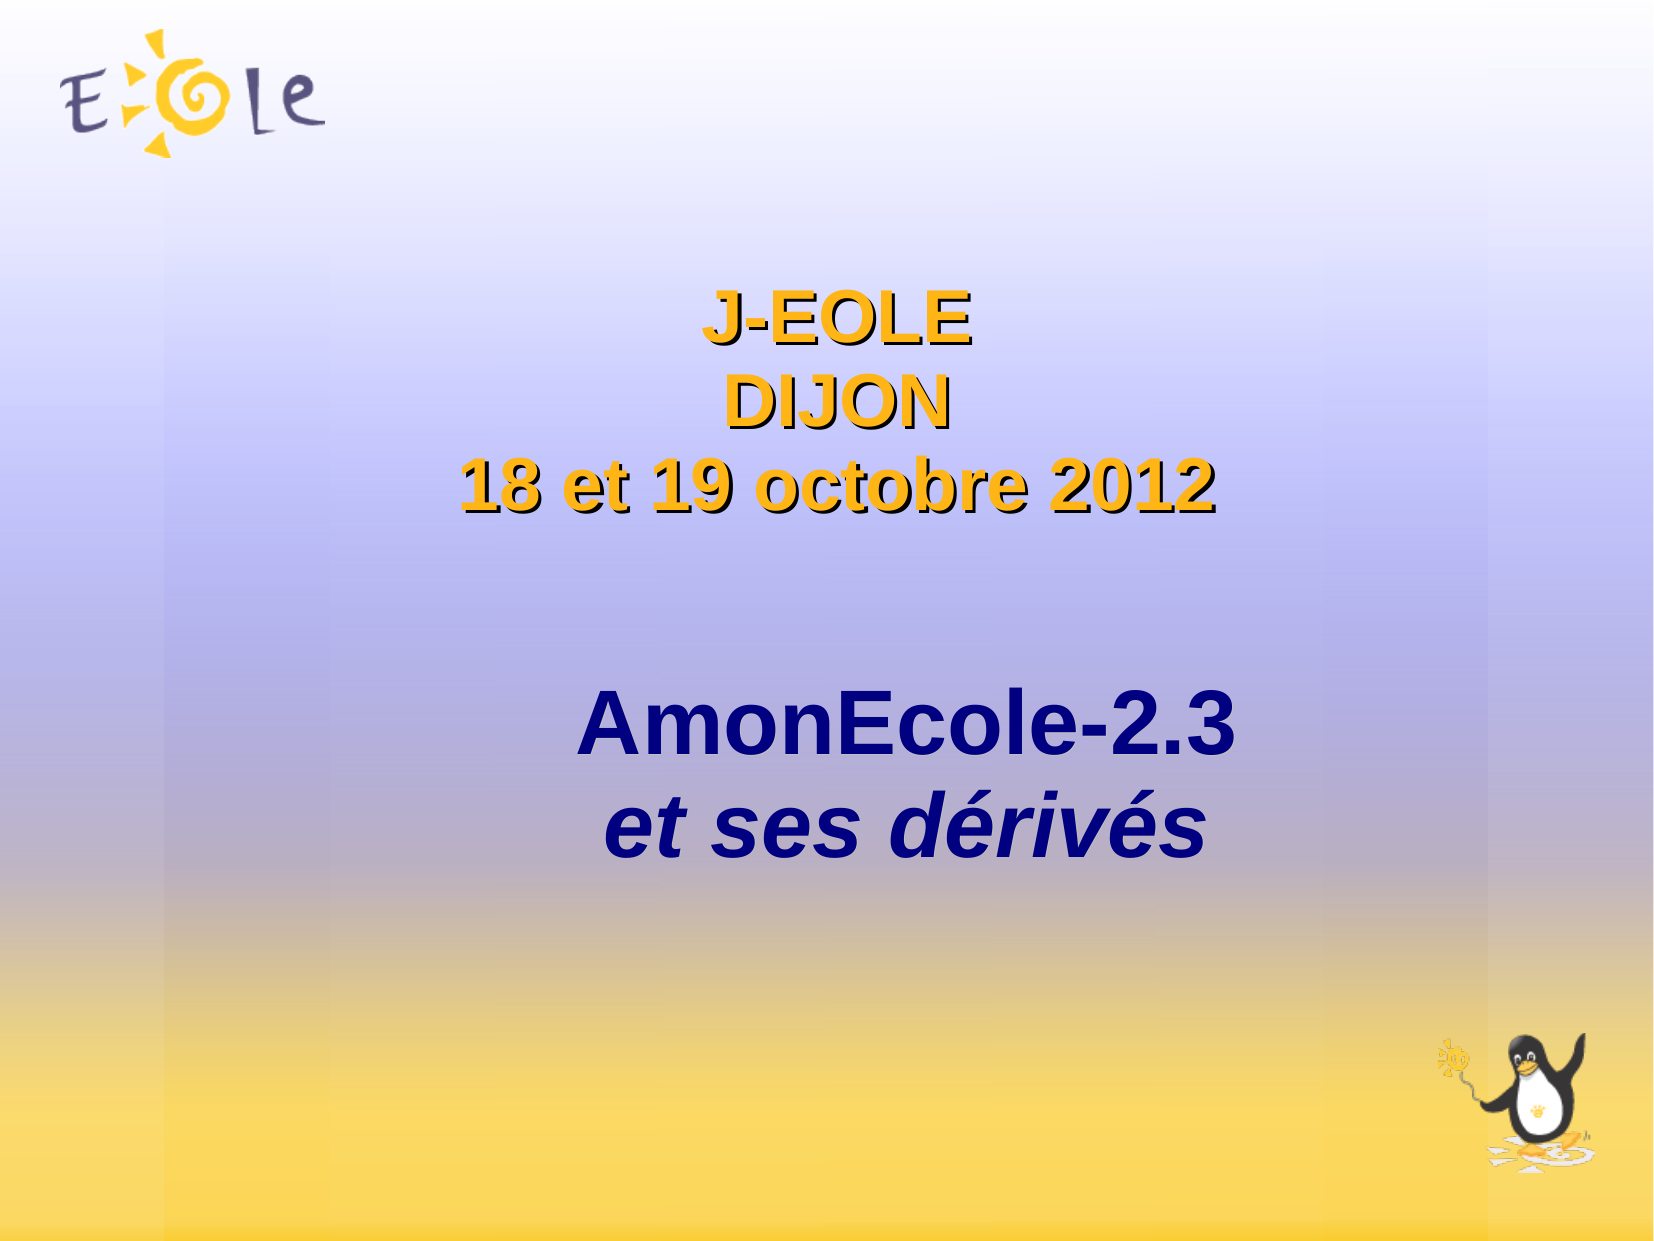

# J-EOLE DIJON 18 et 19 octobre 2012
AmonEcole-2.3
et ses dérivés